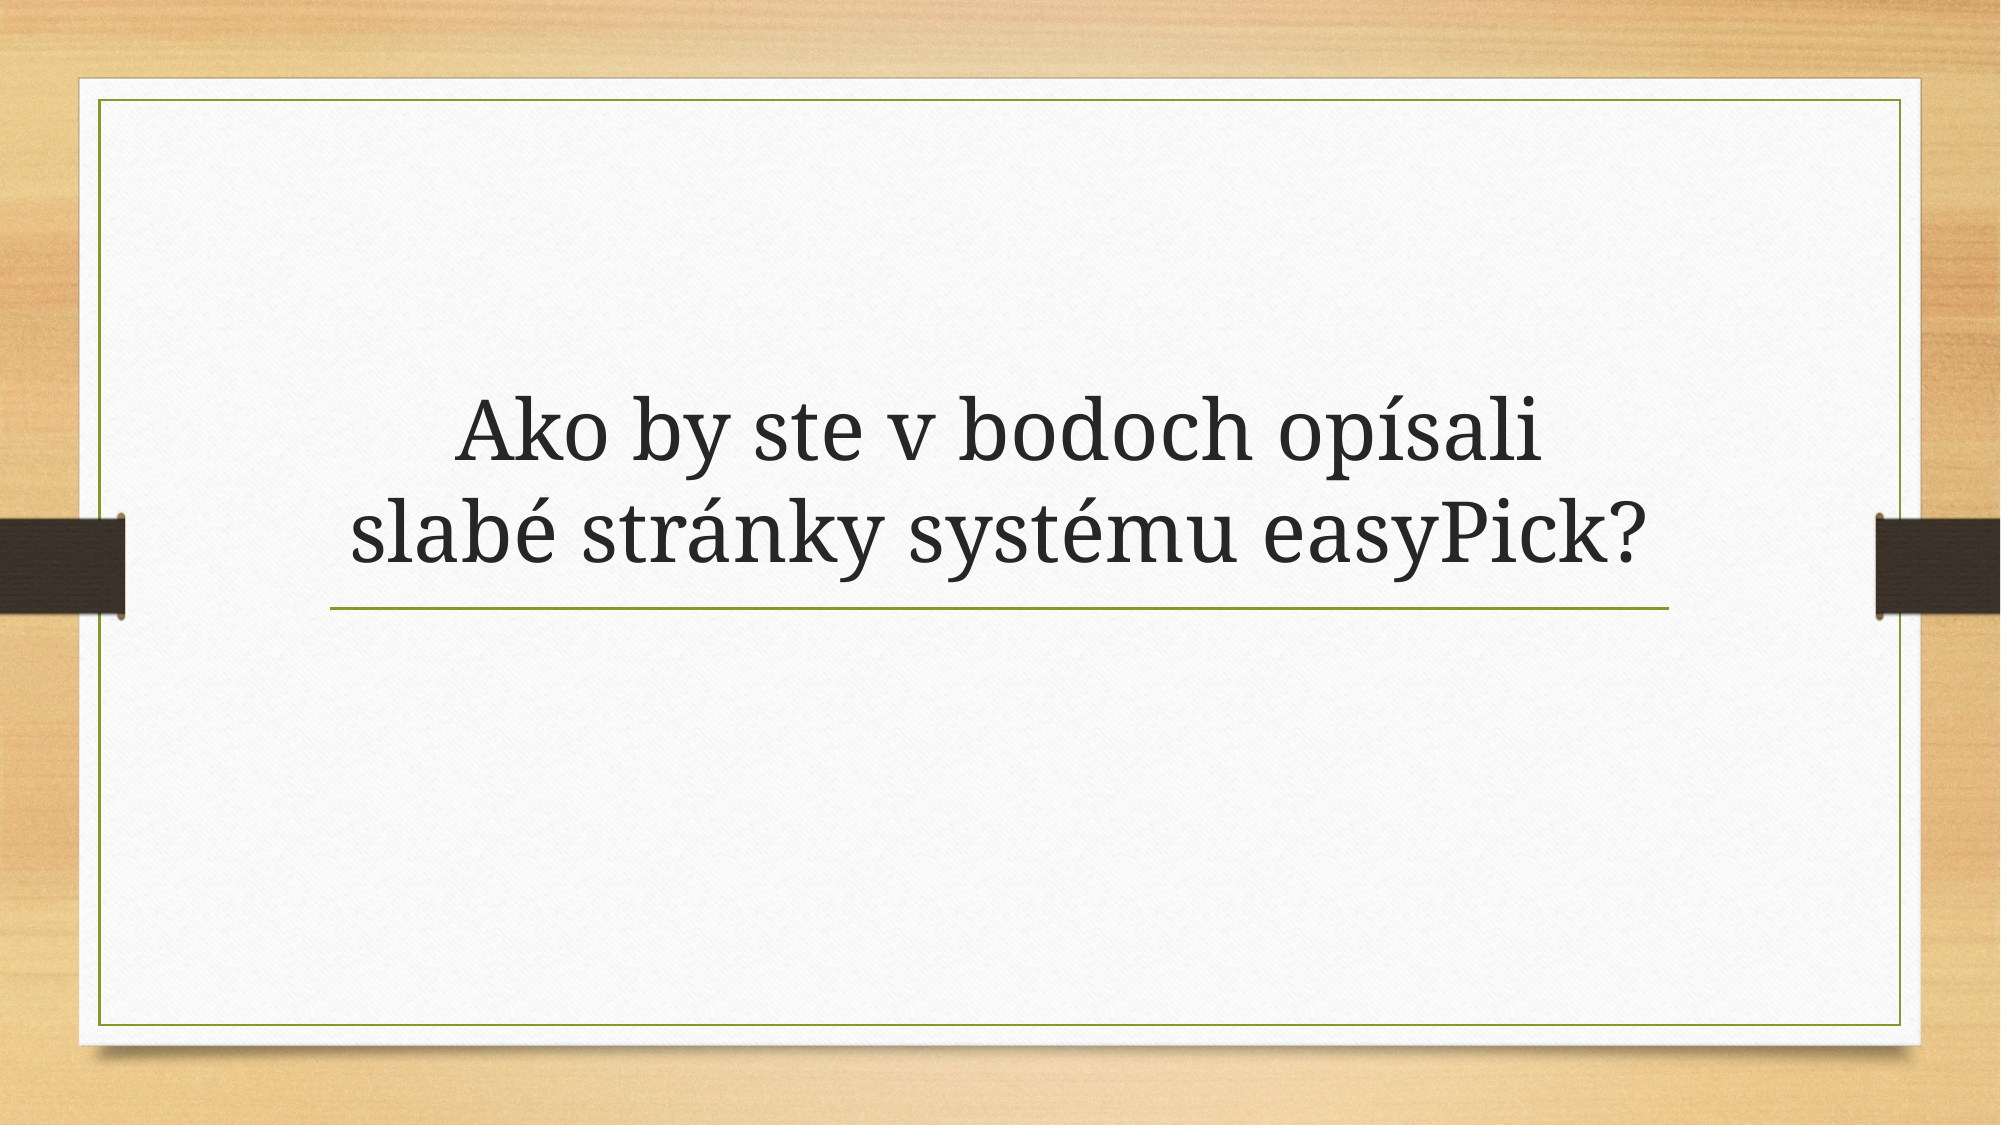

# Ako by ste v bodoch opísali slabé stránky systému easyPick?